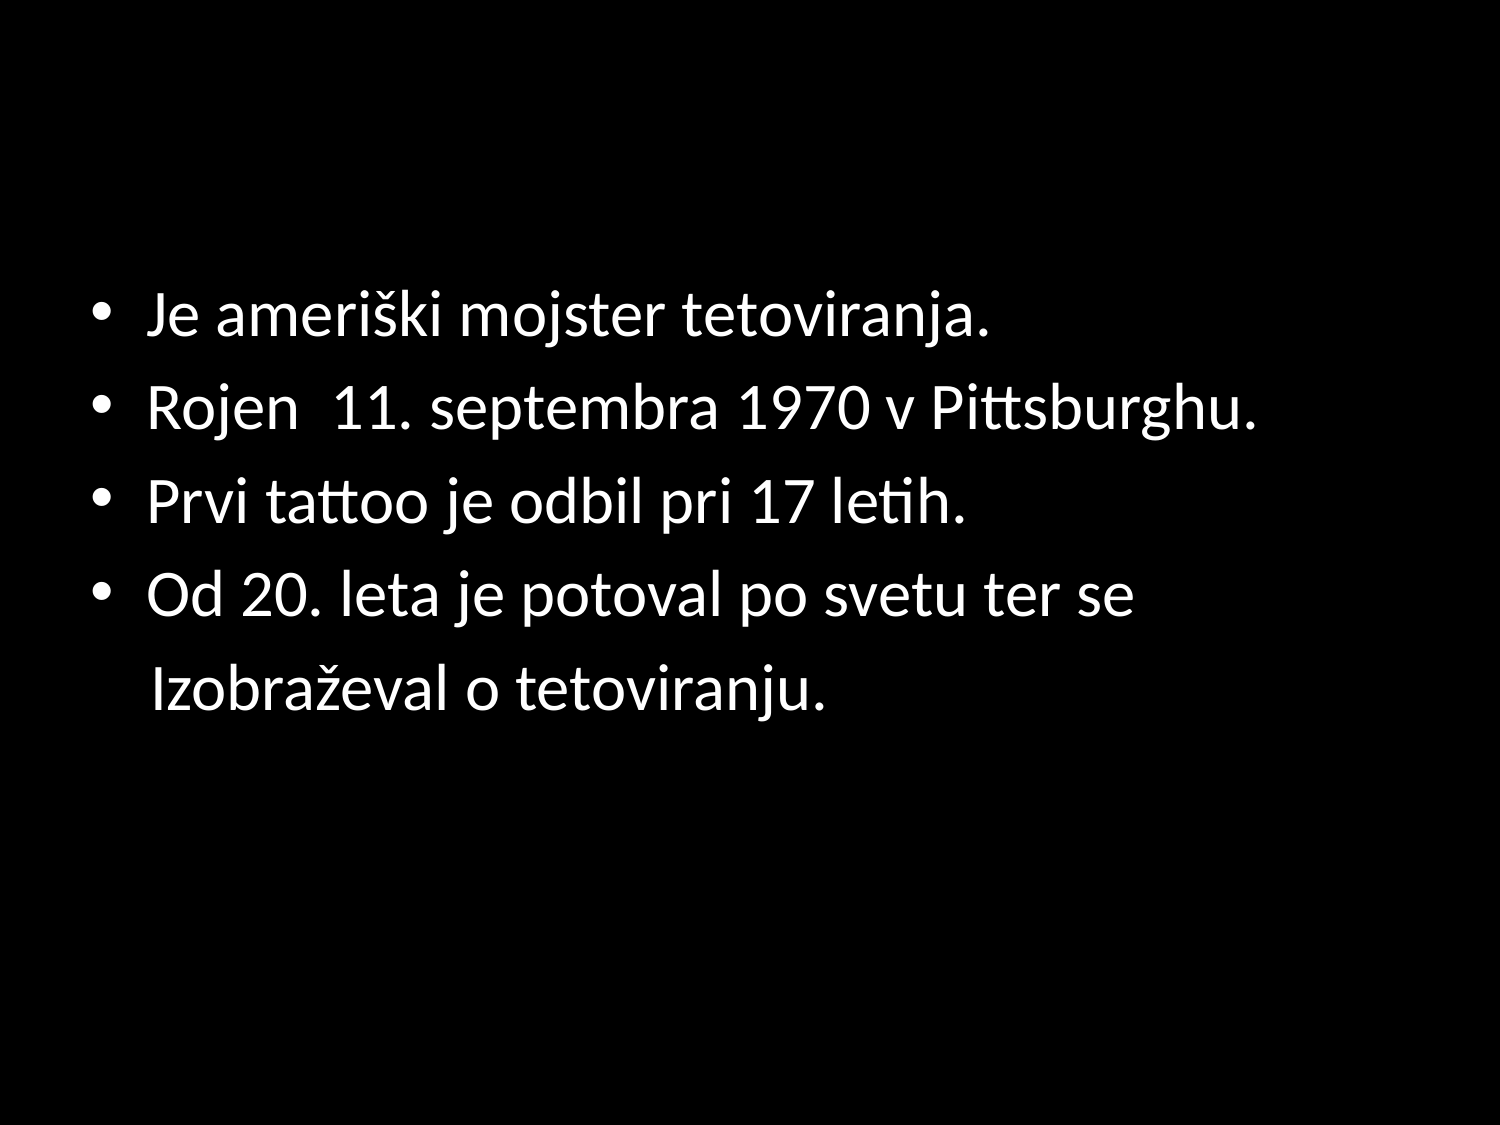

#
Je ameriški mojster tetoviranja.
Rojen 11. septembra 1970 v Pittsburghu.
Prvi tattoo je odbil pri 17 letih.
Od 20. leta je potoval po svetu ter se
 Izobraževal o tetoviranju.